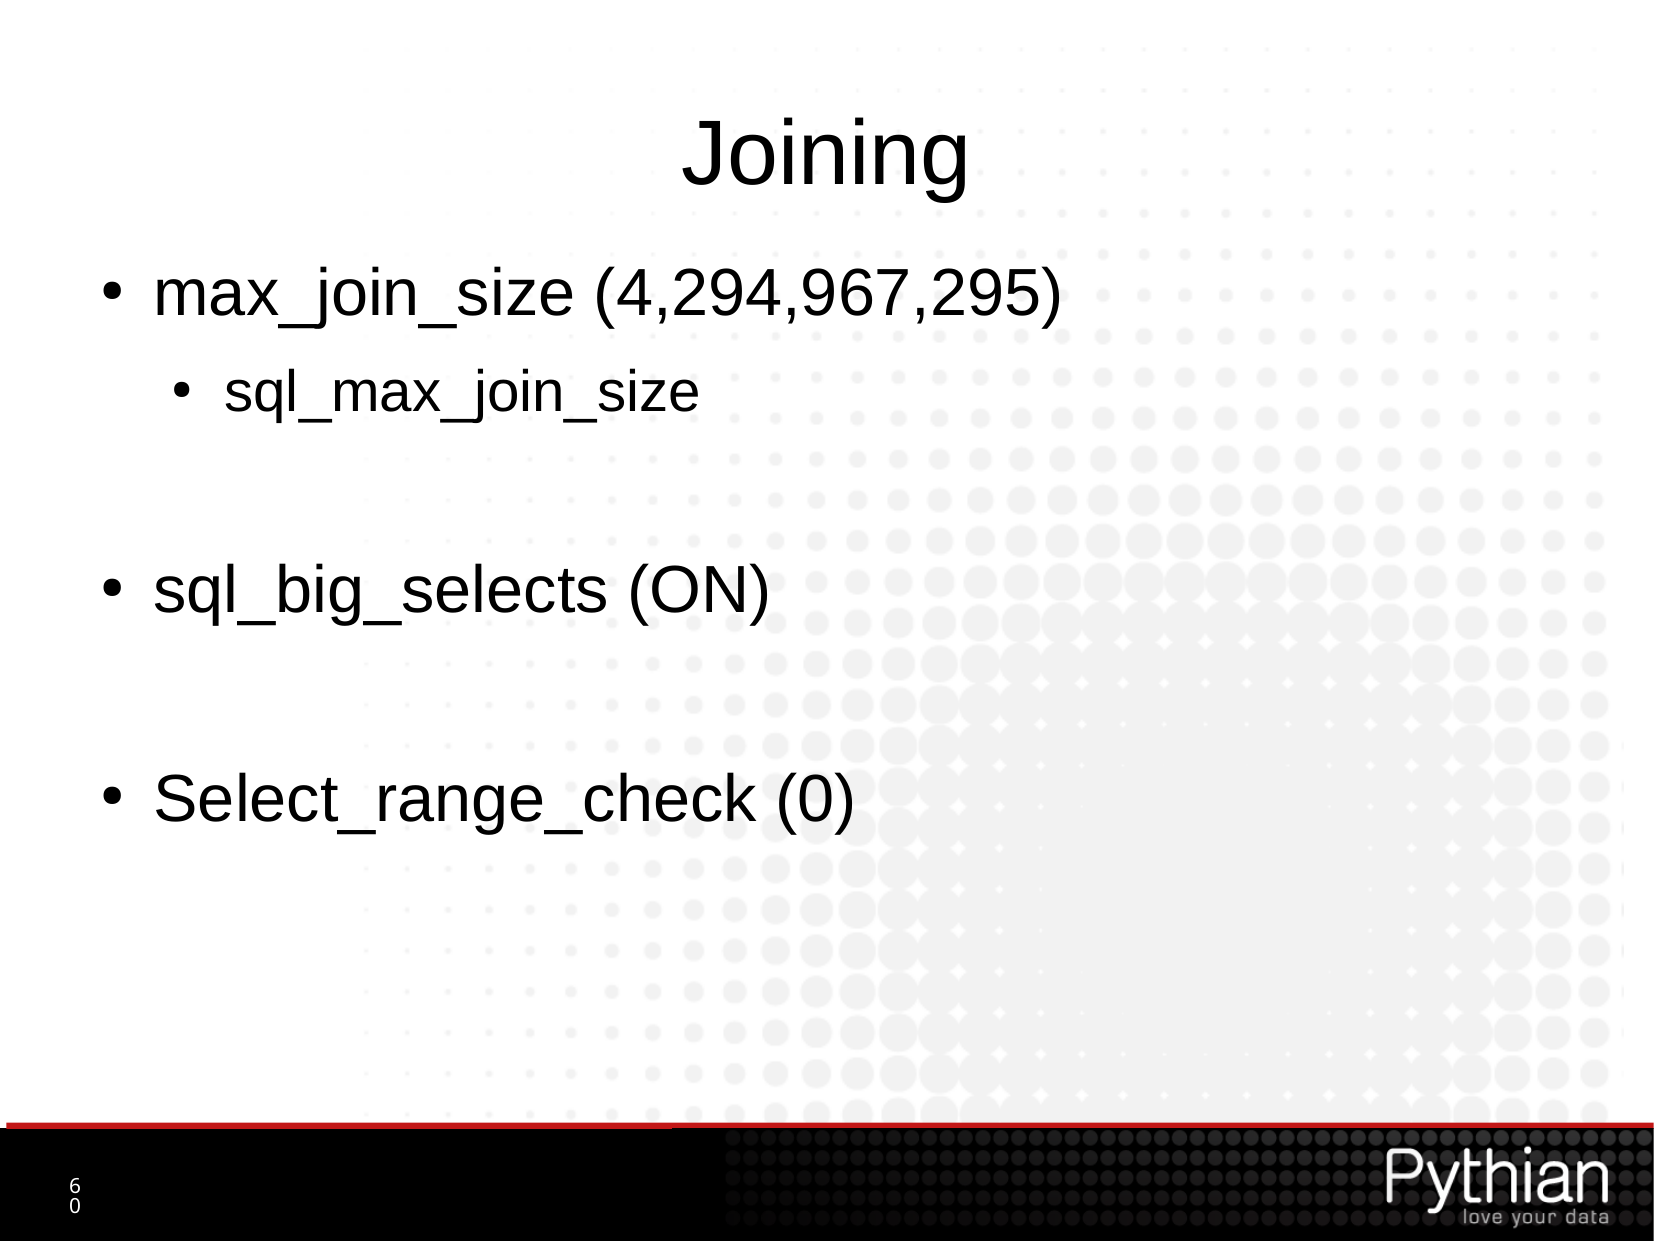

# Joining
max_join_size (4,294,967,295)
sql_max_join_size
sql_big_selects (ON)
Select_range_check (0)